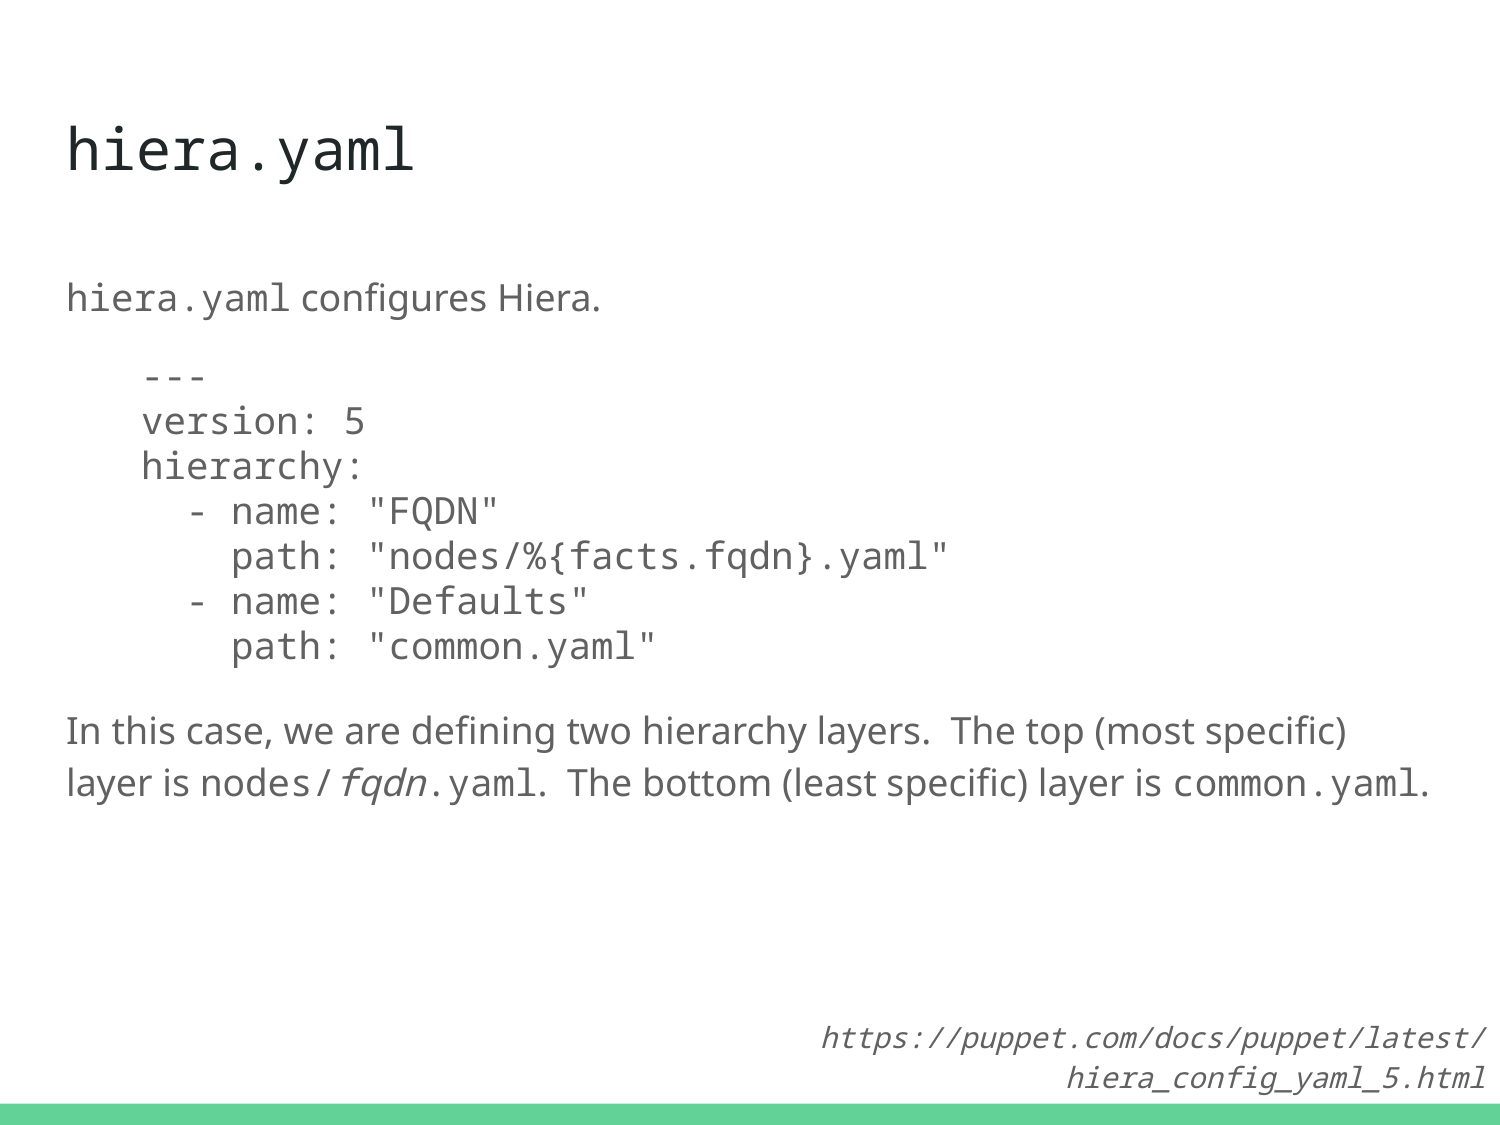

# hiera.yaml
hiera.yaml configures Hiera.
---
version: 5
hierarchy:
 - name: "FQDN"
 path: "nodes/%{facts.fqdn}.yaml"
 - name: "Defaults"
 path: "common.yaml"
In this case, we are defining two hierarchy layers. The top (most specific) layer is nodes/fqdn.yaml. The bottom (least specific) layer is common.yaml.
https://puppet.com/docs/puppet/latest/hiera_config_yaml_5.html